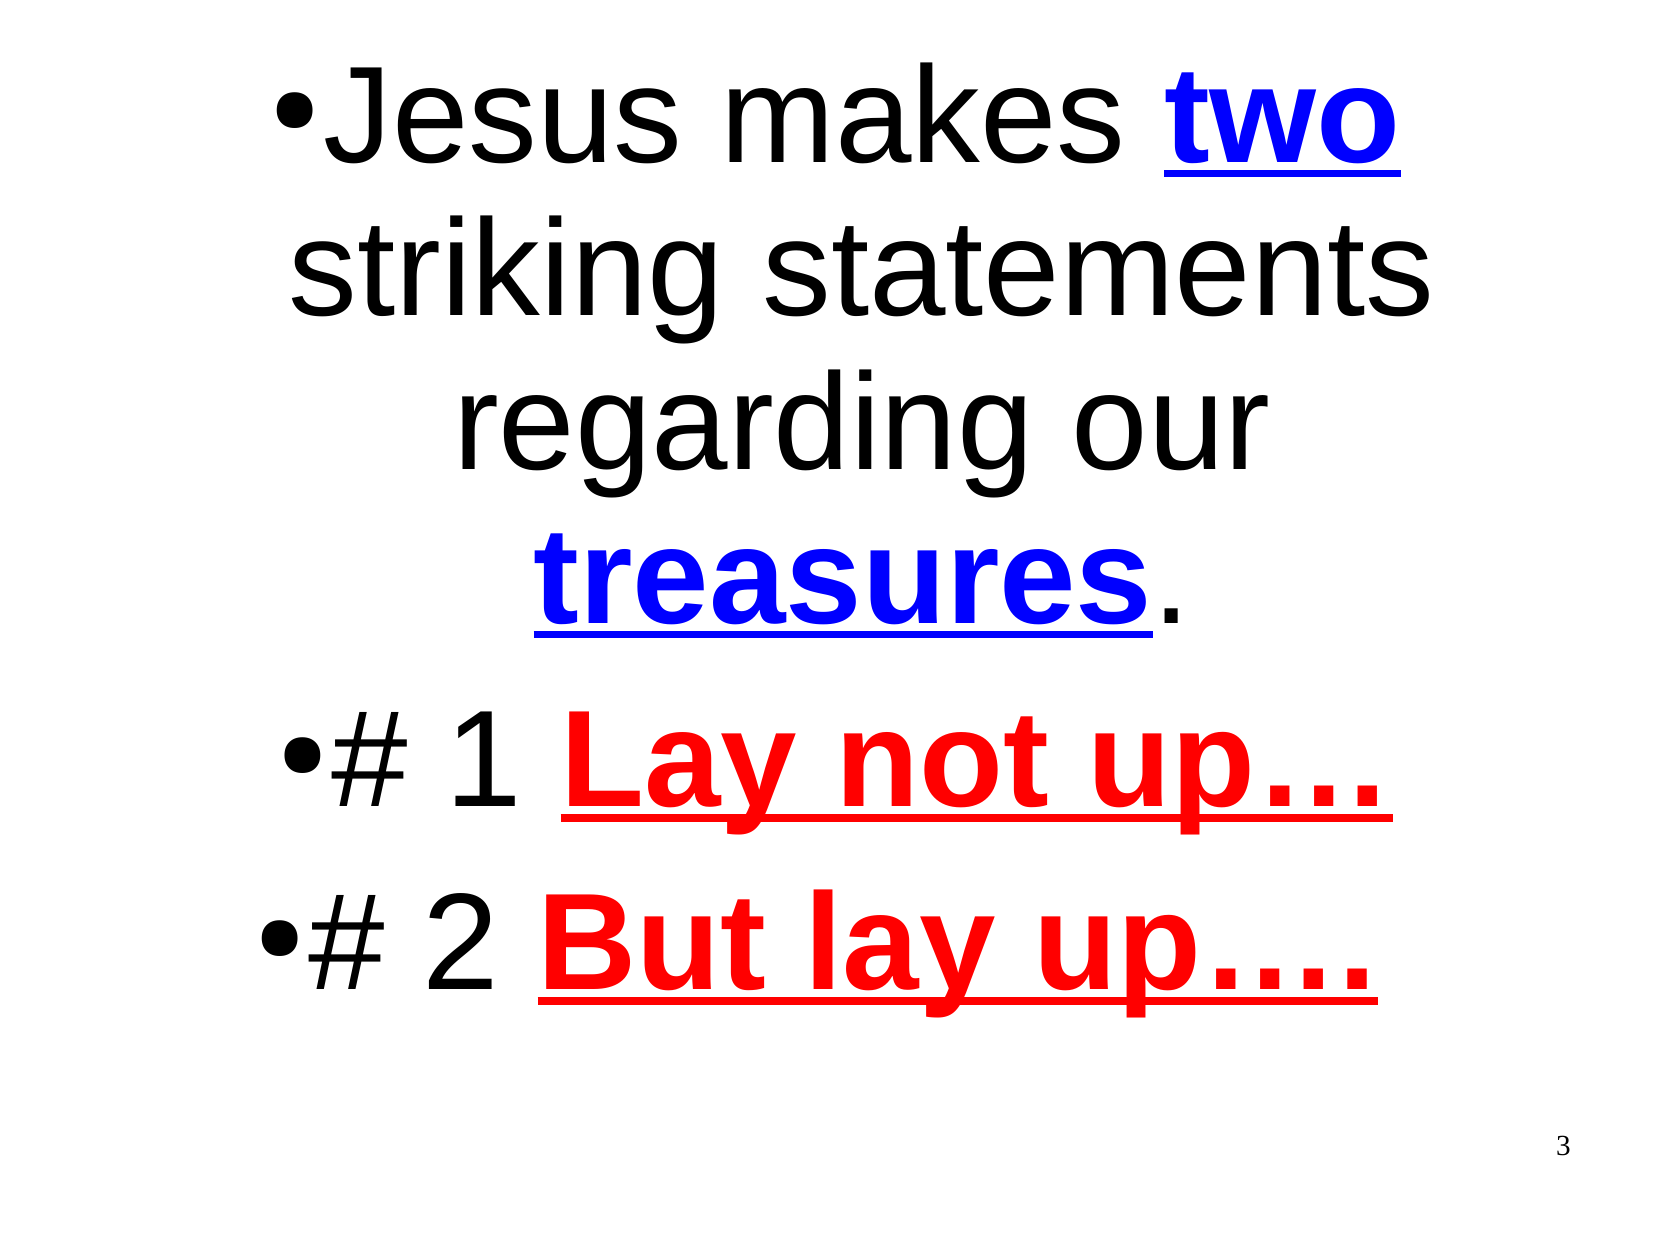

# Jesus makes two striking statements regarding our treasures.
# 1 Lay not up…
# 2 But lay up….
3